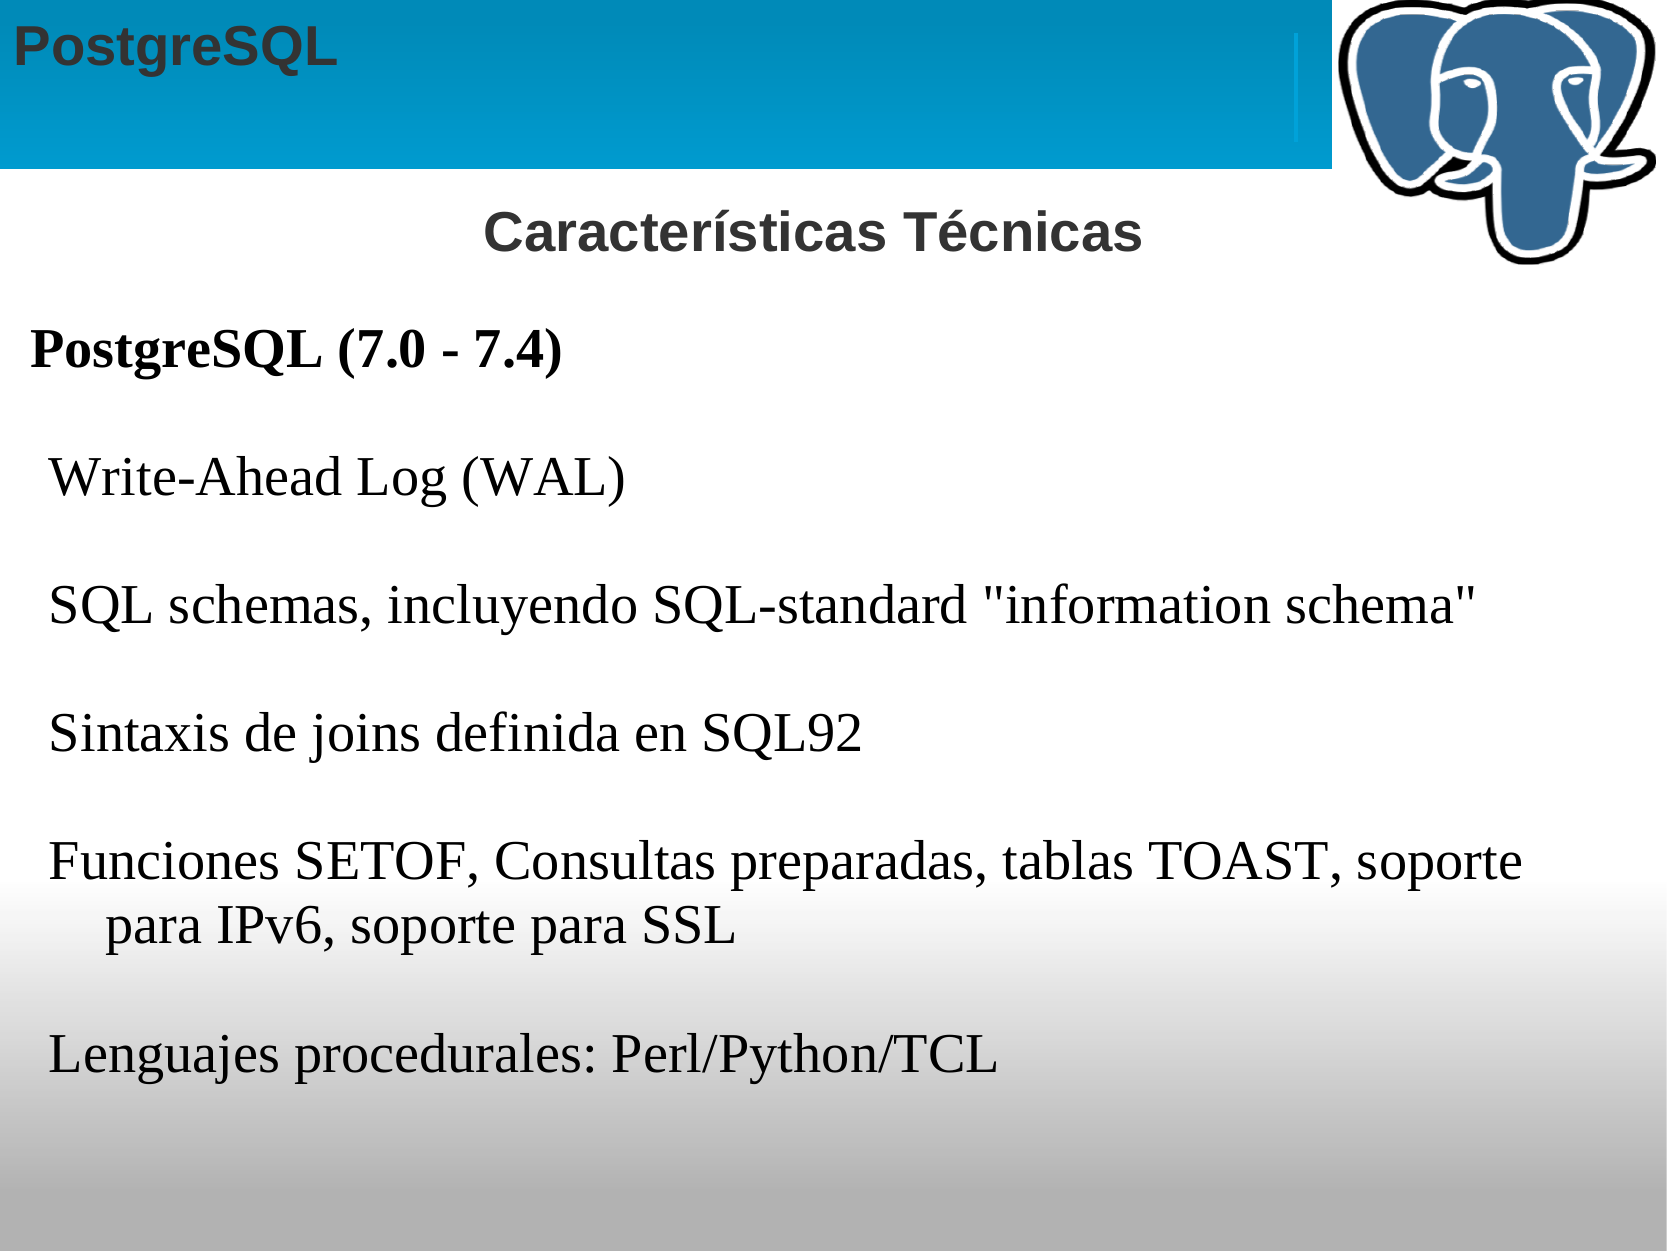

PostgreSQL
Características Técnicas
PostgreSQL (7.0 - 7.4)
Write-Ahead Log (WAL)
SQL schemas, incluyendo SQL-standard "information schema"
Sintaxis de joins definida en SQL92
Funciones SETOF, Consultas preparadas, tablas TOAST, soporte para IPv6, soporte para SSL
Lenguajes procedurales: Perl/Python/TCL